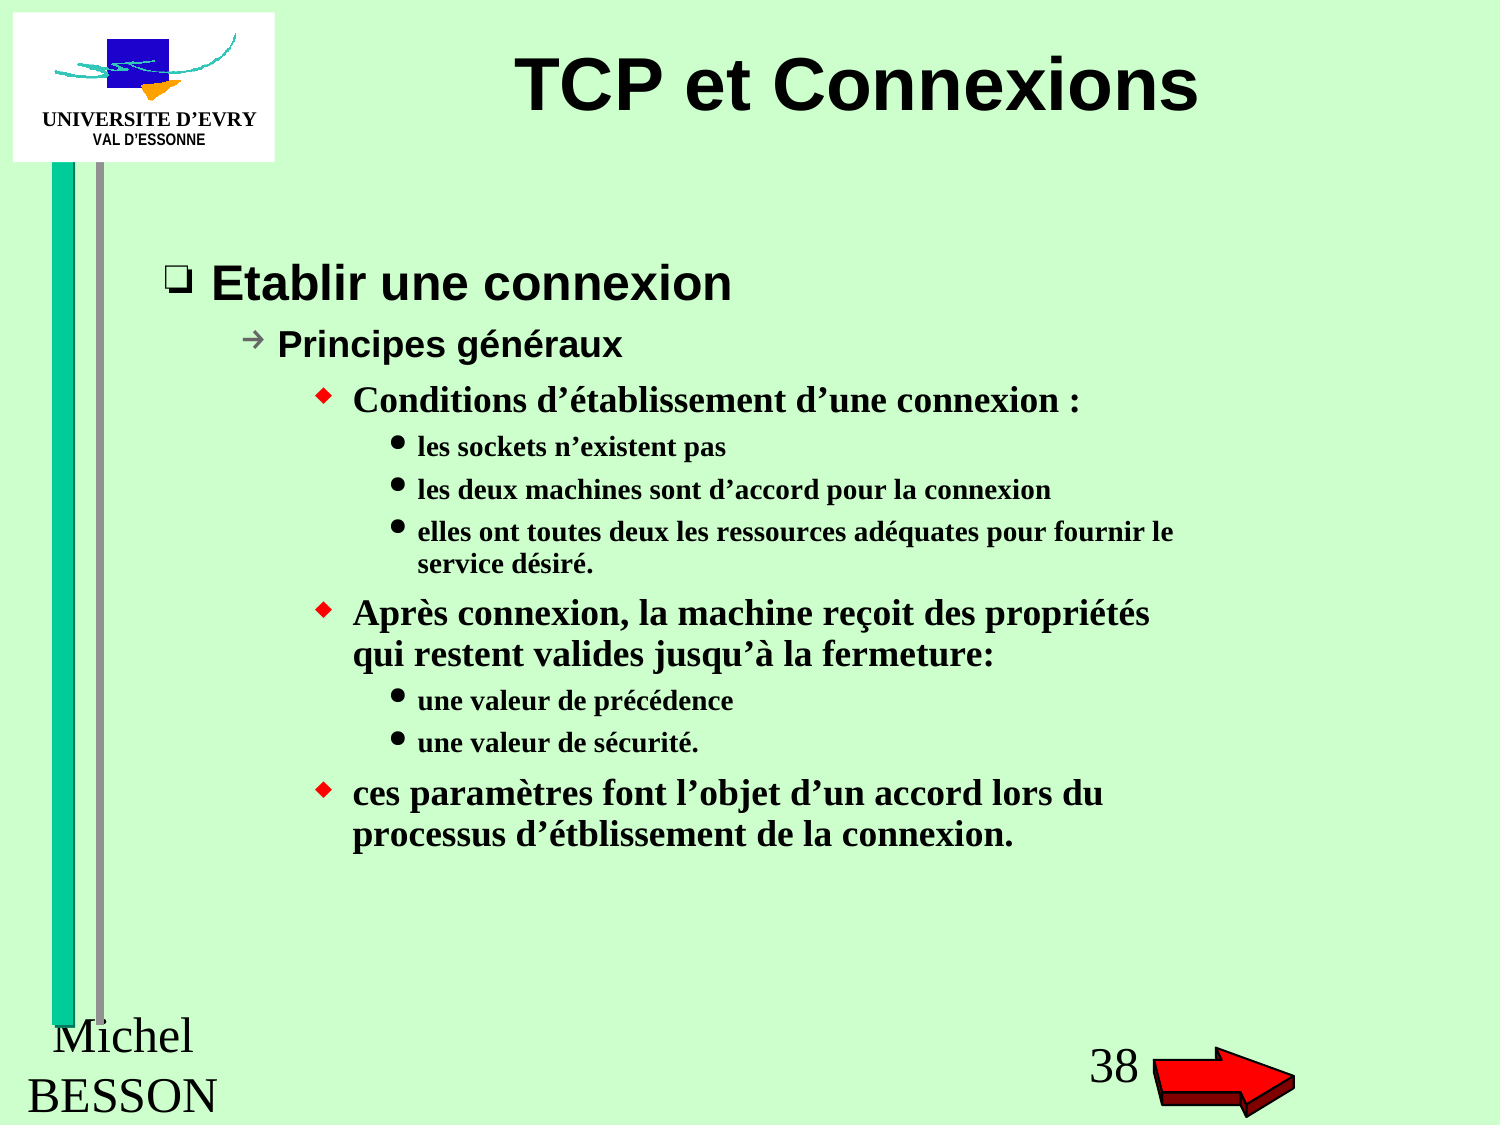

# TCP et Connexions
Etablir une connexion
Principes généraux
Conditions d’établissement d’une connexion :
les sockets n’existent pas
les deux machines sont d’accord pour la connexion
elles ont toutes deux les ressources adéquates pour fournir le service désiré.
Après connexion, la machine reçoit des propriétés qui restent valides jusqu’à la fermeture:
une valeur de précédence
une valeur de sécurité.
ces paramètres font l’objet d’un accord lors du processus d’étblissement de la connexion.
38